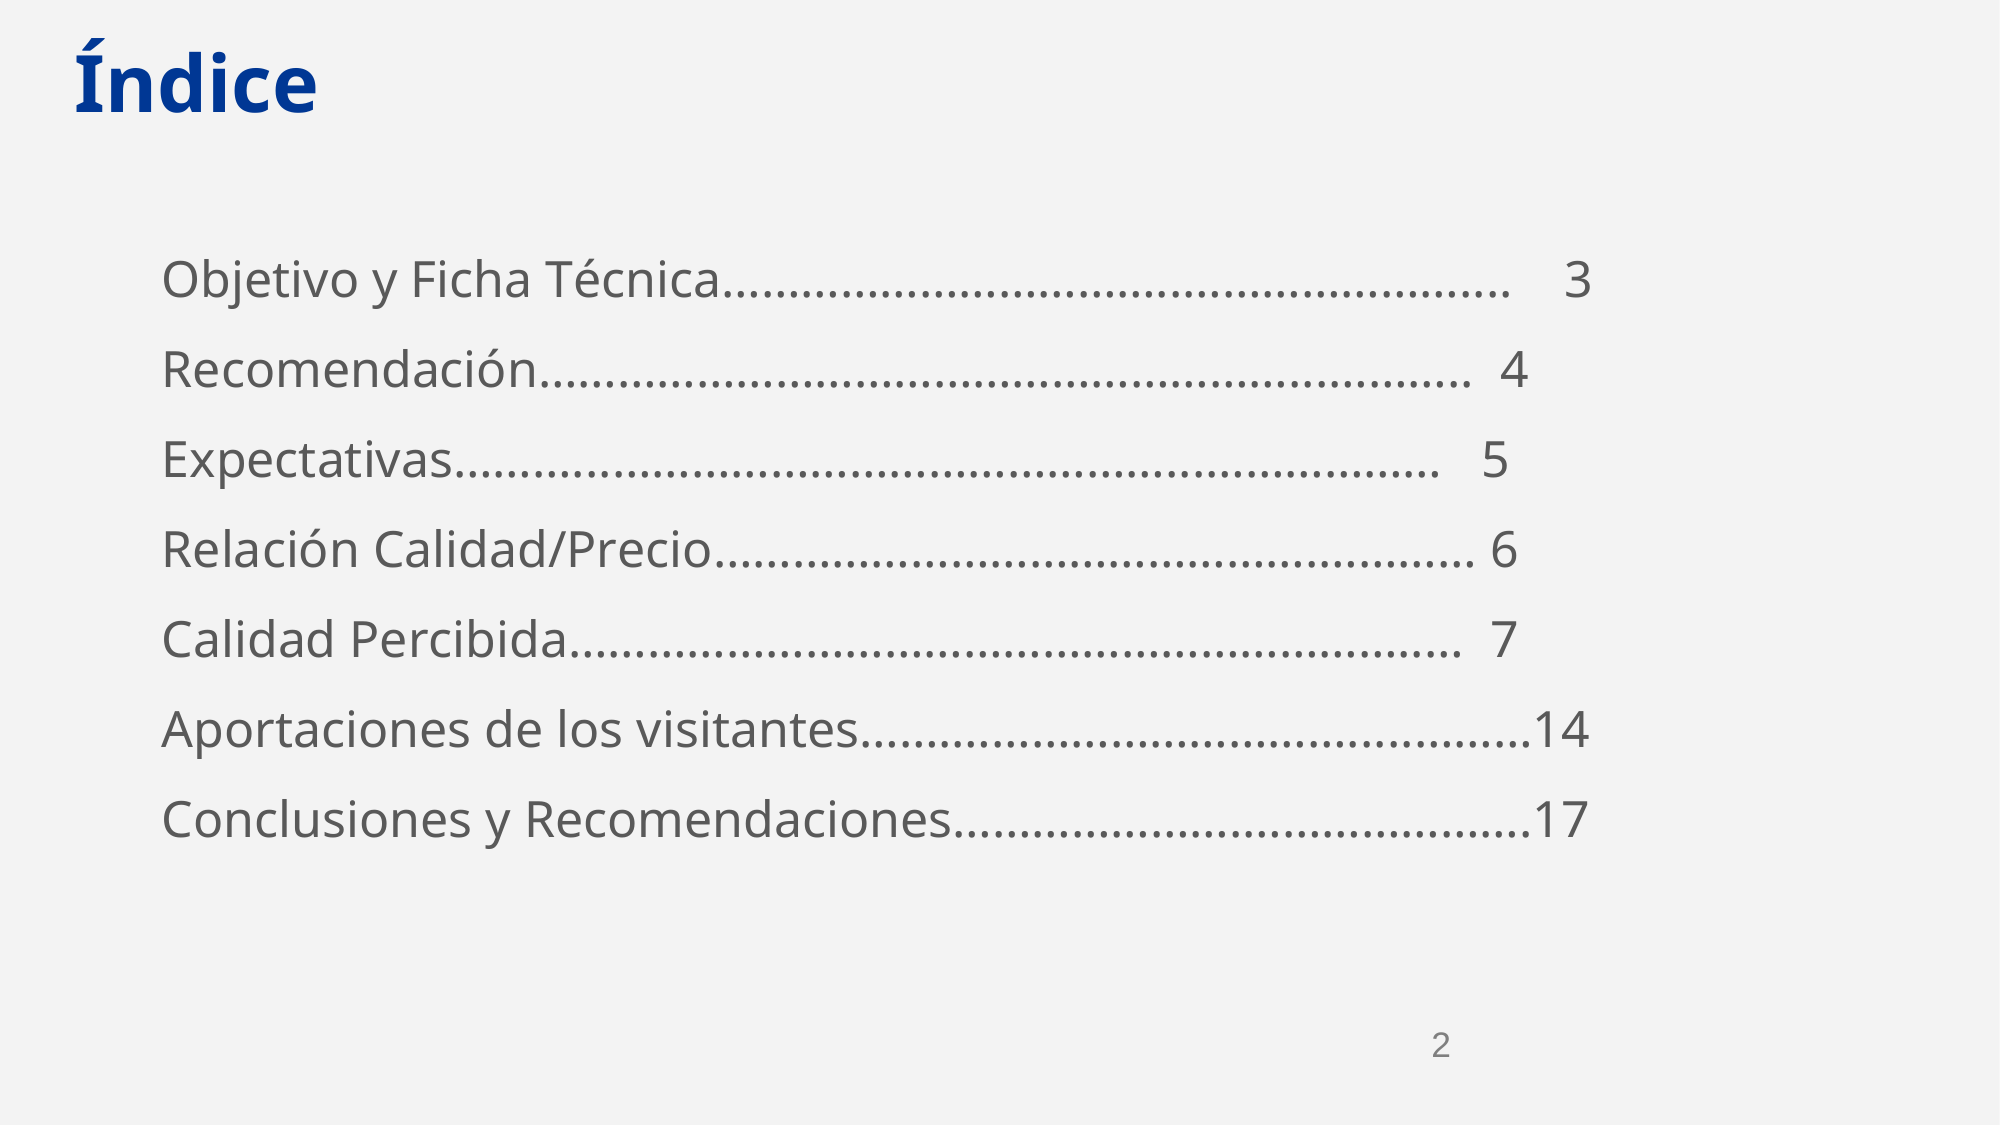

Índice
Objetivo y Ficha Técnica……………………………..…………………....	3
Recomendación…………………………………………………...……….. 4
Expectativas………...……………………………………...……………… 5
Relación Calidad/Precio……………………………………….…………	6
Calidad Percibida………………………………………………………..…	7
Aportaciones de los visitantes…….………………………….....………14
Conclusiones y Recomendaciones………………….………………….17